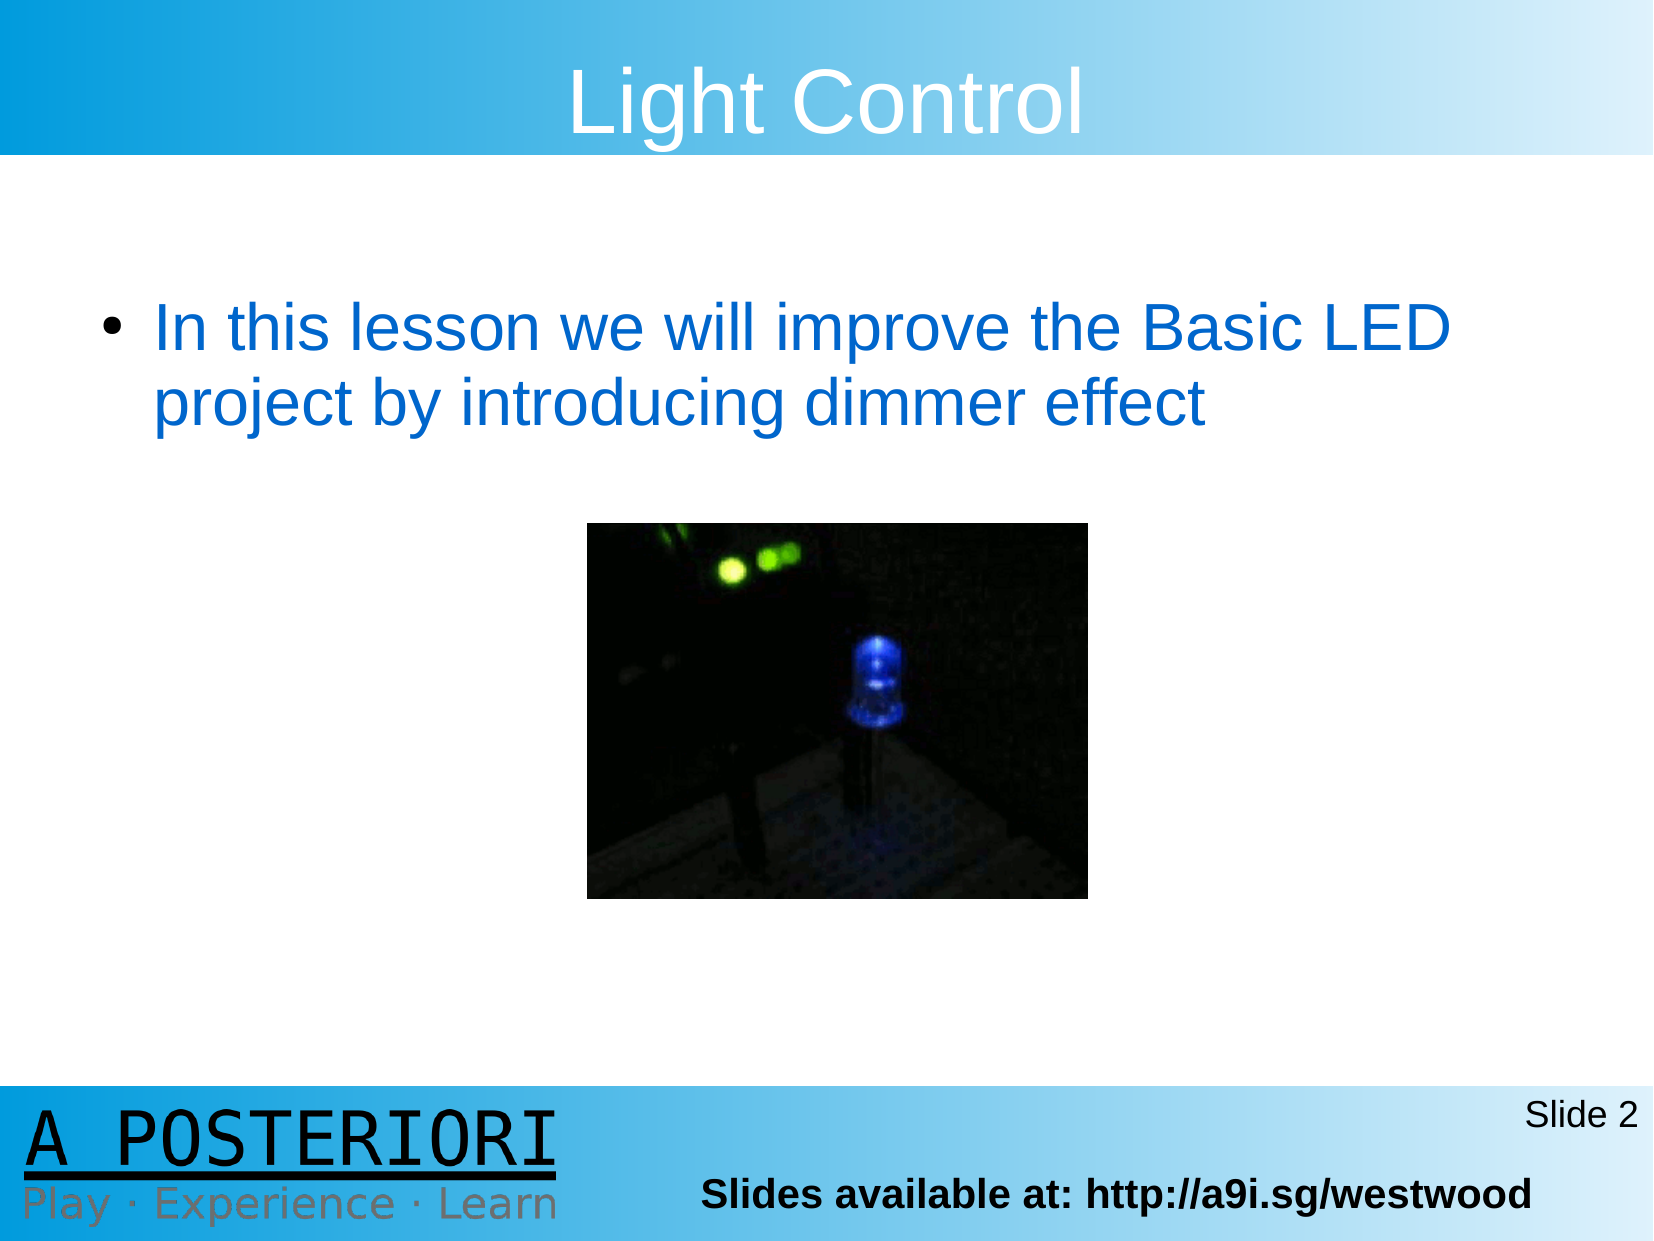

# Light Control
In this lesson we will improve the Basic LED project by introducing dimmer effect